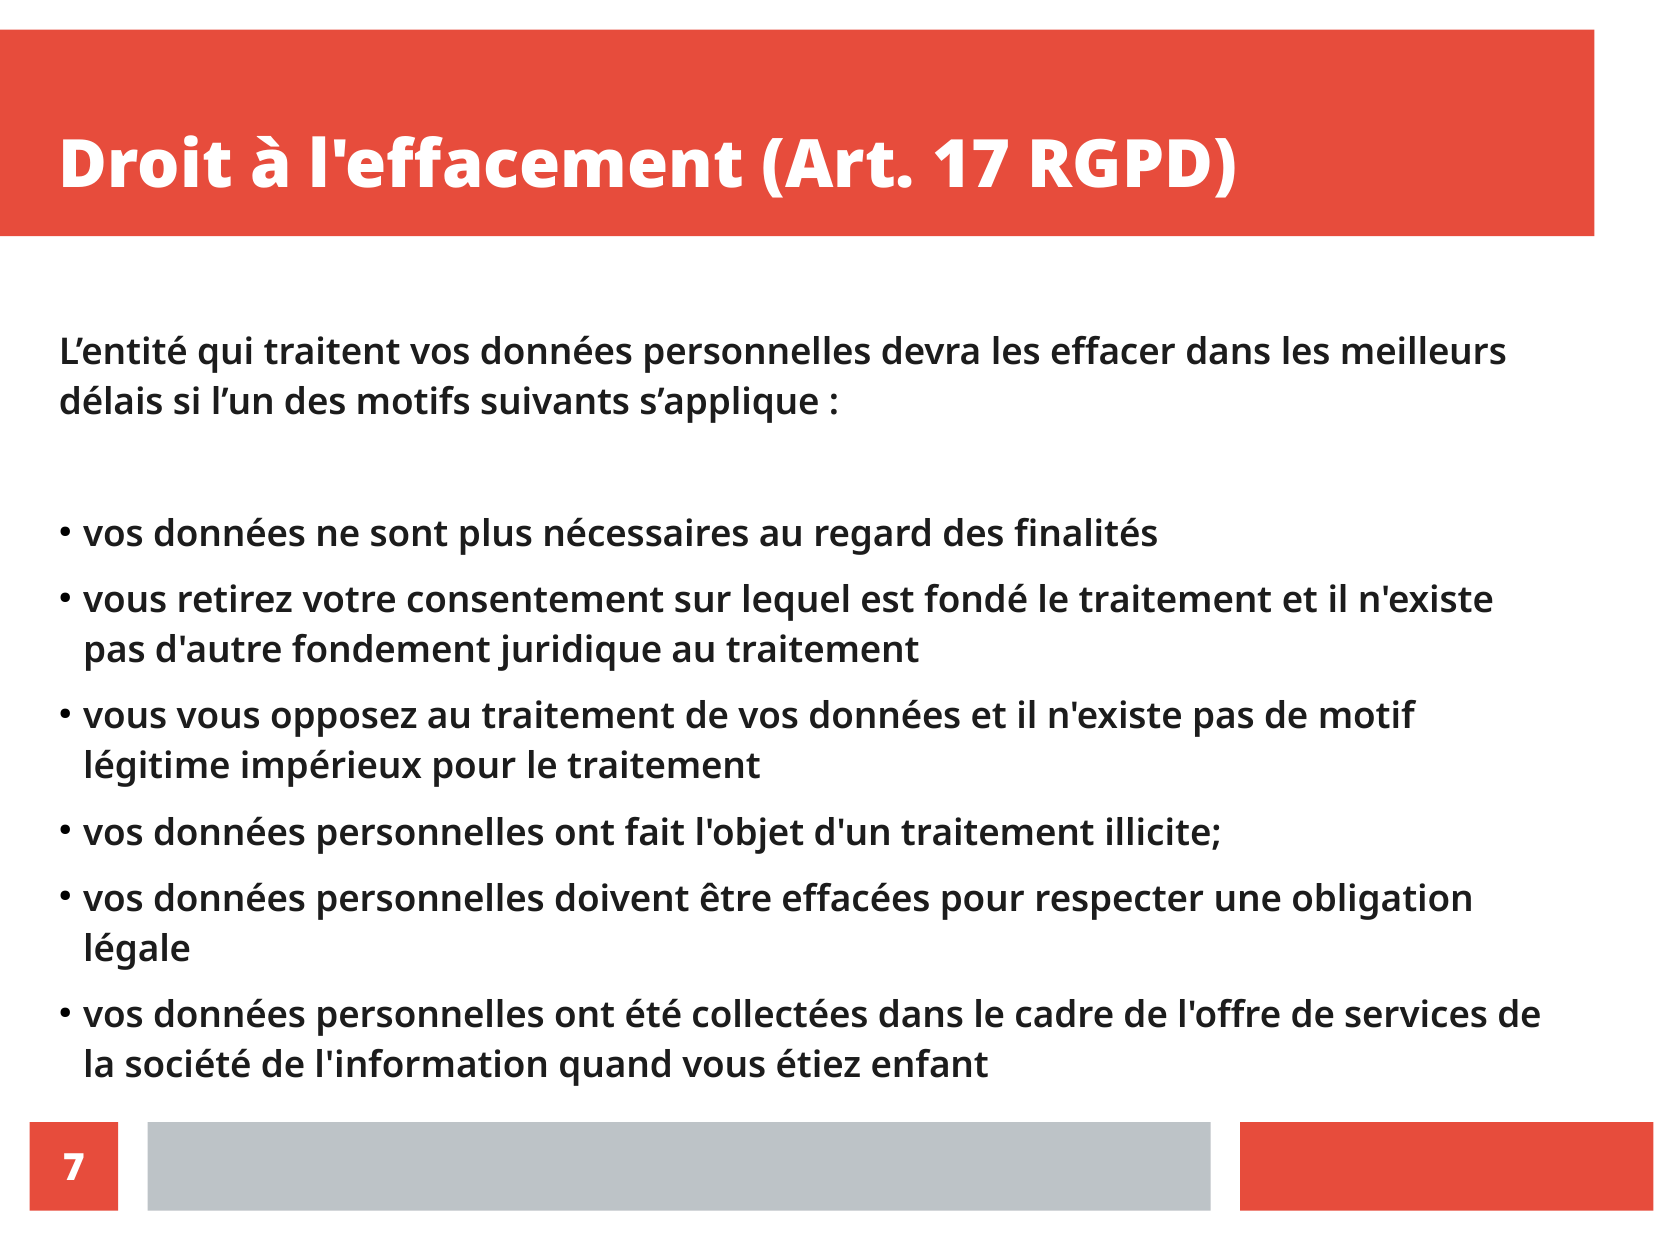

# Droit à l'effacement (Art. 17 RGPD)
L’entité qui traitent vos données personnelles devra les effacer dans les meilleurs délais si l’un des motifs suivants s’applique :
vos données ne sont plus nécessaires au regard des finalités
vous retirez votre consentement sur lequel est fondé le traitement et il n'existe pas d'autre fondement juridique au traitement
vous vous opposez au traitement de vos données et il n'existe pas de motif légitime impérieux pour le traitement
vos données personnelles ont fait l'objet d'un traitement illicite;
vos données personnelles doivent être effacées pour respecter une obligation légale
vos données personnelles ont été collectées dans le cadre de l'offre de services de la société de l'information quand vous étiez enfant
7